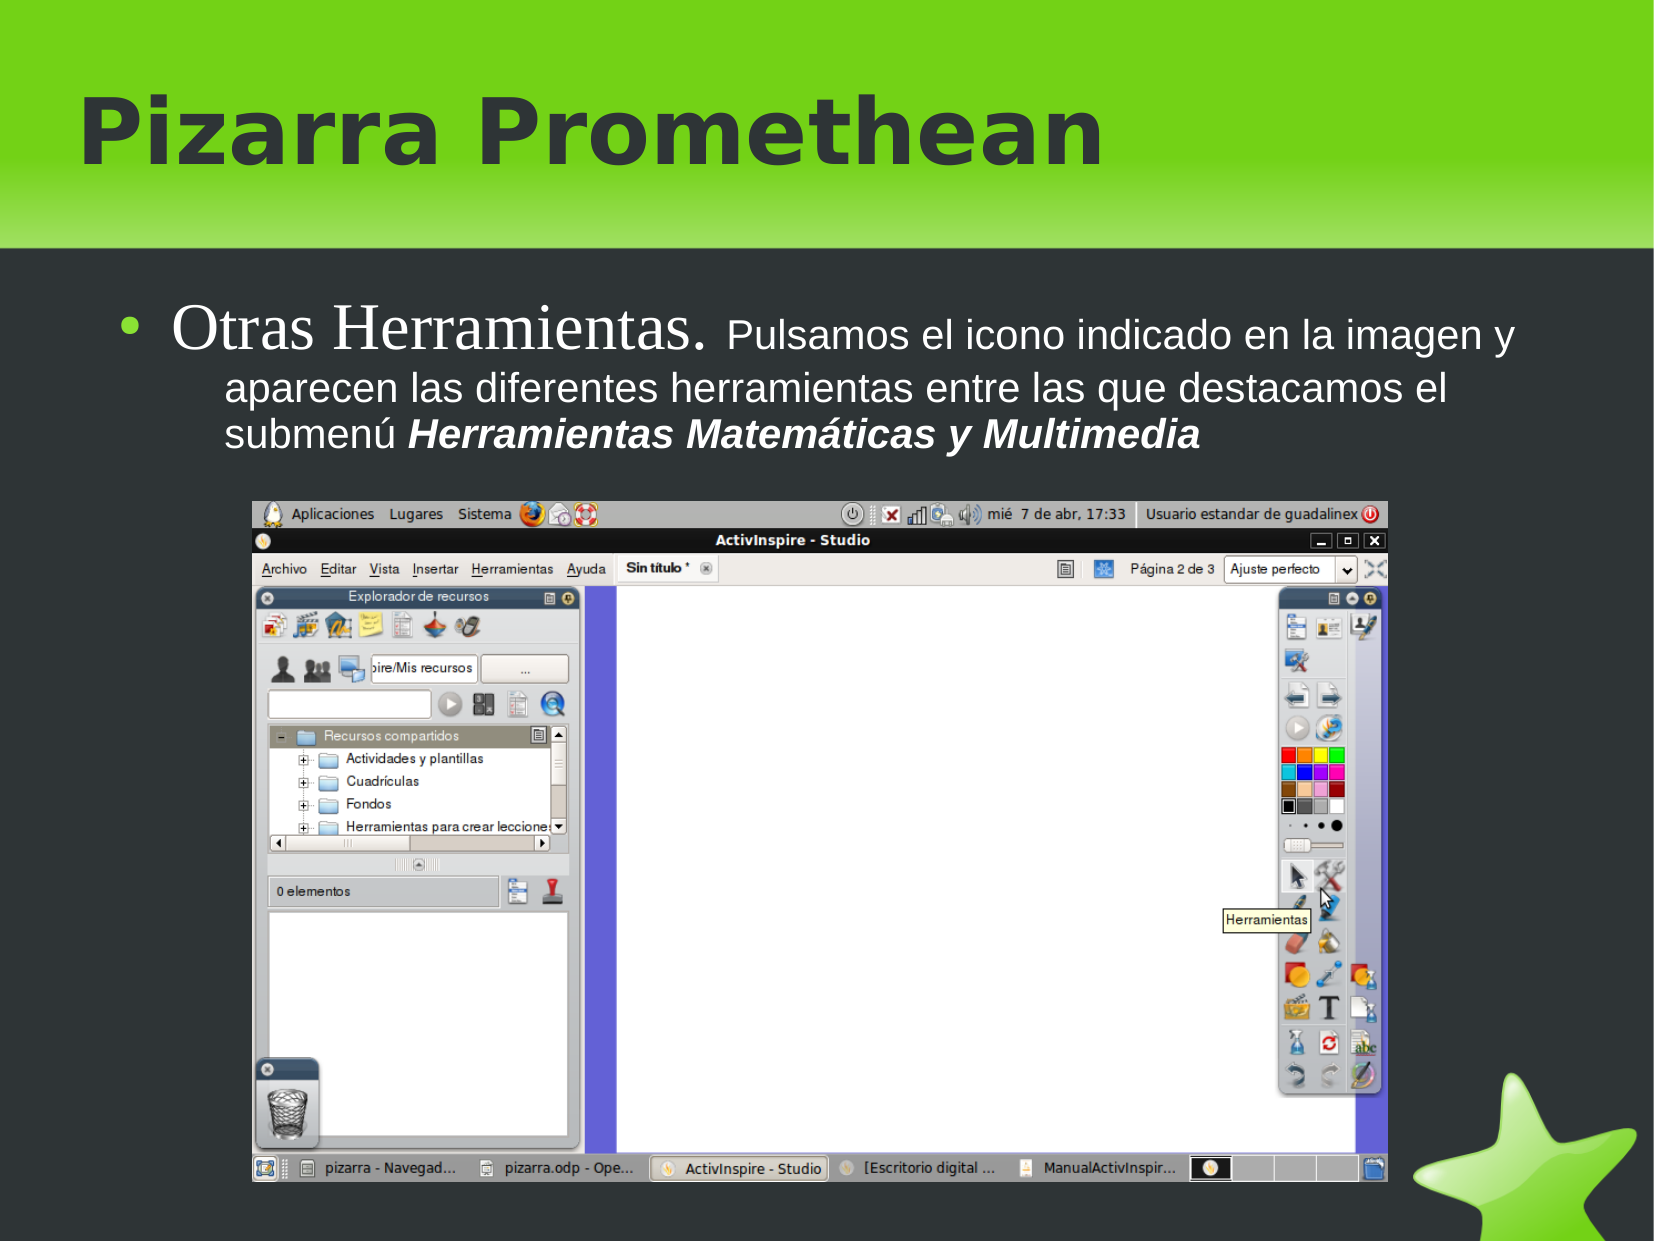

# Pizarra Promethean
Otras Herramientas. Pulsamos el icono indicado en la imagen y aparecen las diferentes herramientas entre las que destacamos el submenú Herramientas Matemáticas y Multimedia